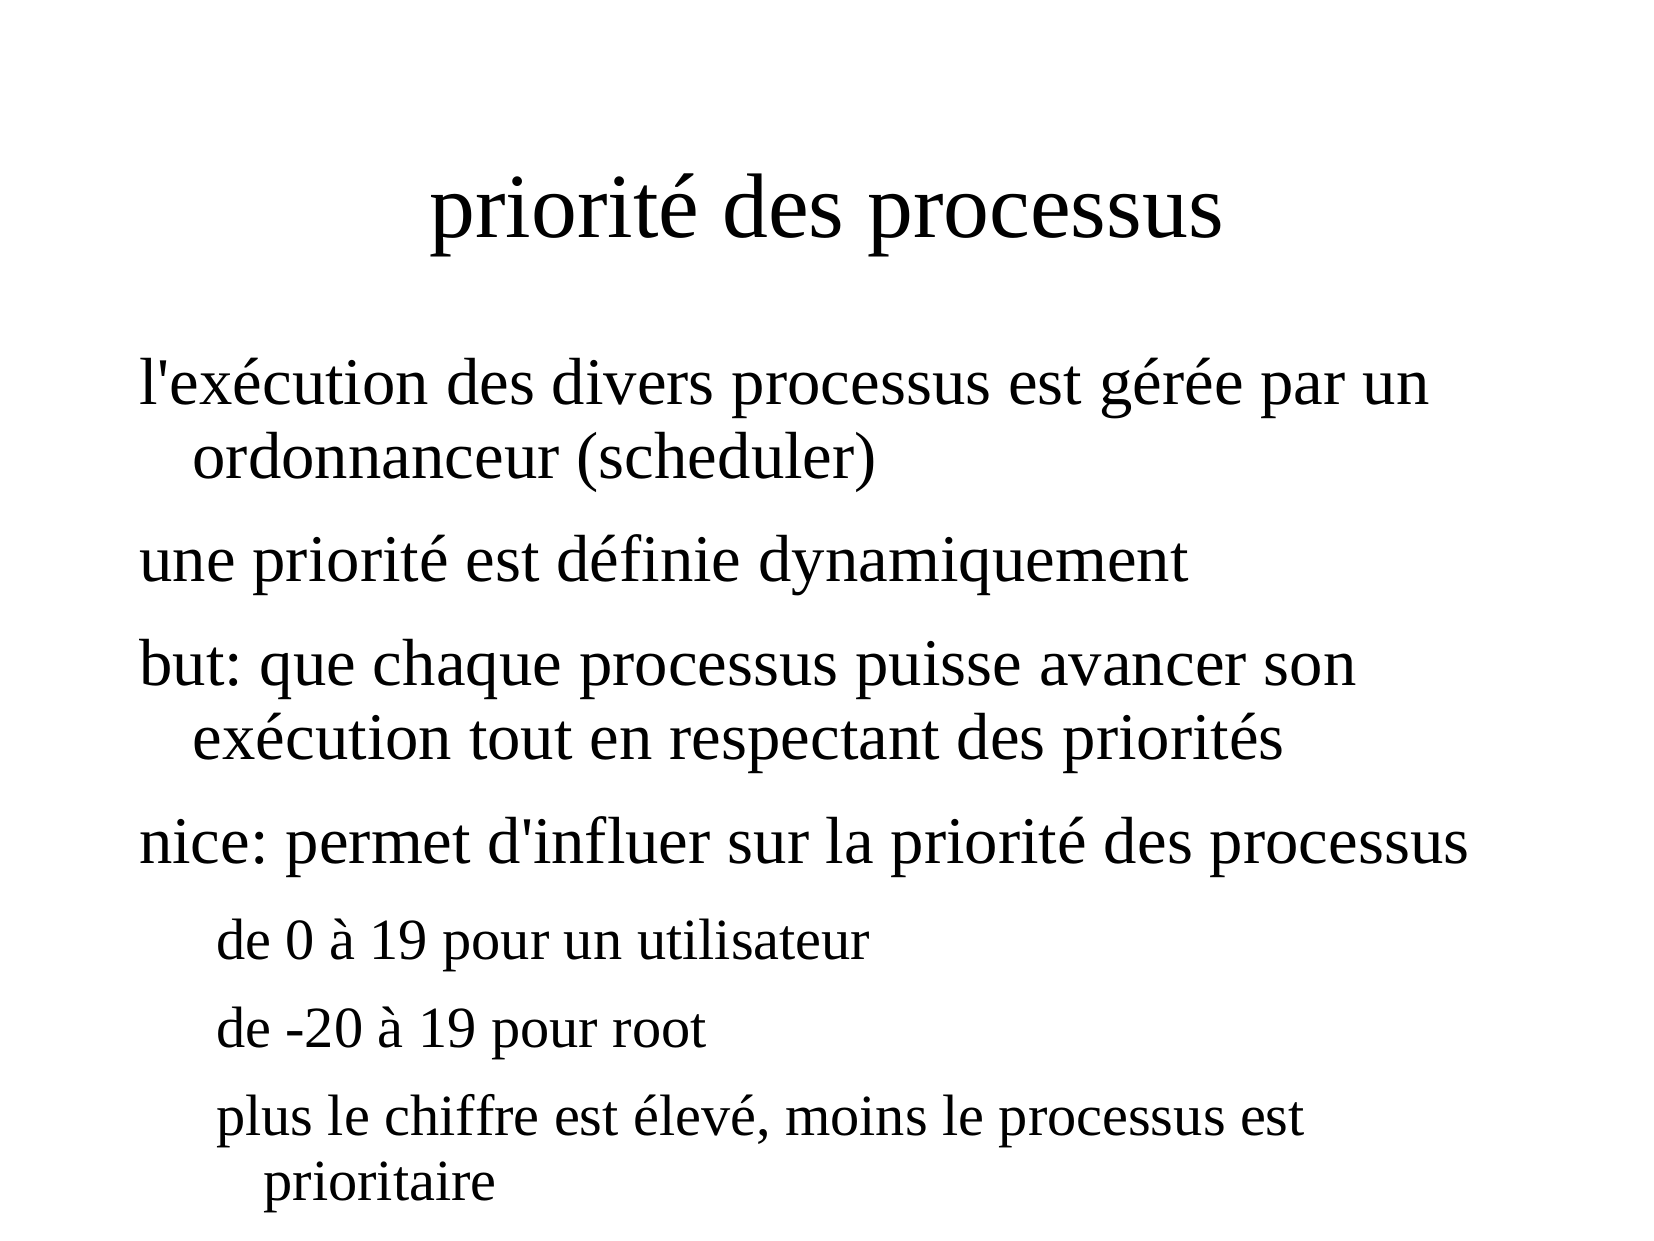

# priorité des processus
l'exécution des divers processus est gérée par un ordonnanceur (scheduler)
une priorité est définie dynamiquement
but: que chaque processus puisse avancer son exécution tout en respectant des priorités
nice: permet d'influer sur la priorité des processus
de 0 à 19 pour un utilisateur
de -20 à 19 pour root
plus le chiffre est élevé, moins le processus est prioritaire